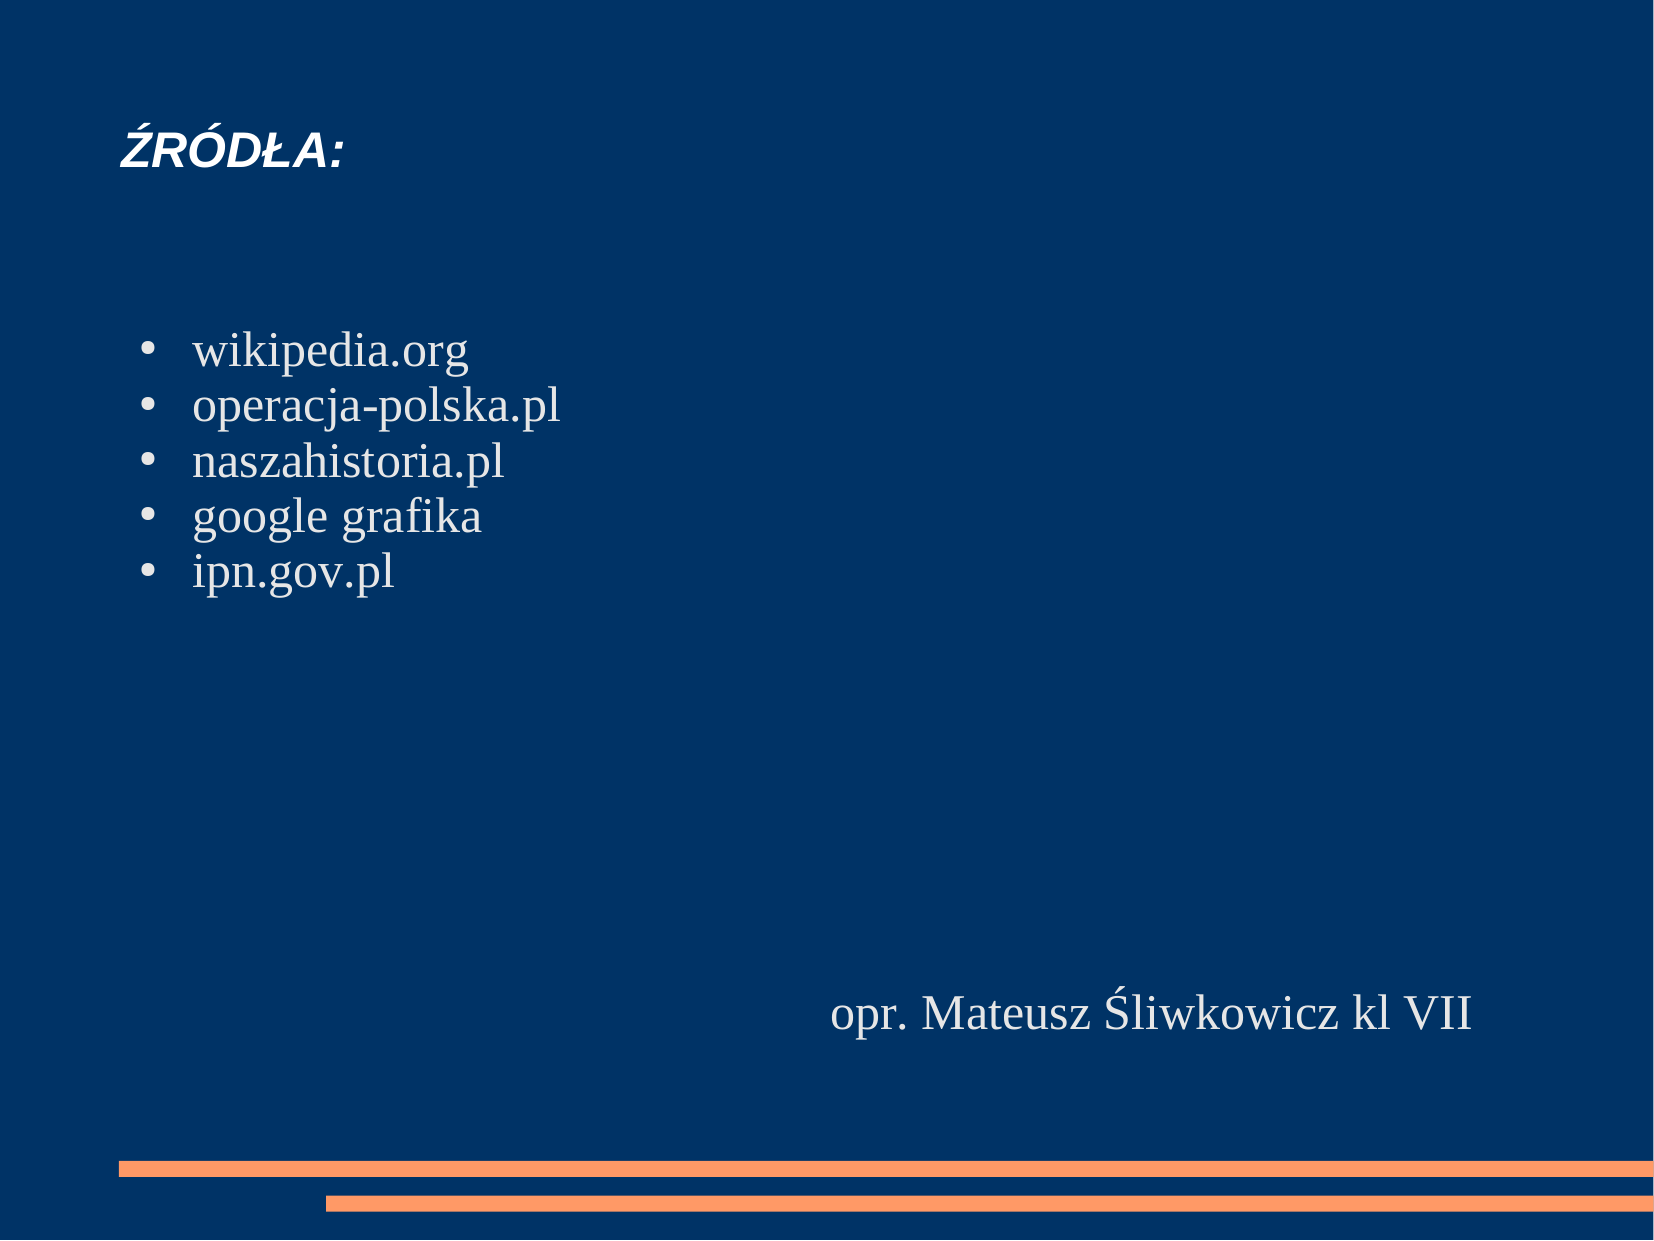

# ŹRÓDŁA:
wikipedia.org
operacja-polska.pl
naszahistoria.pl
google grafika
ipn.gov.pl
 opr. Mateusz Śliwkowicz kl VII